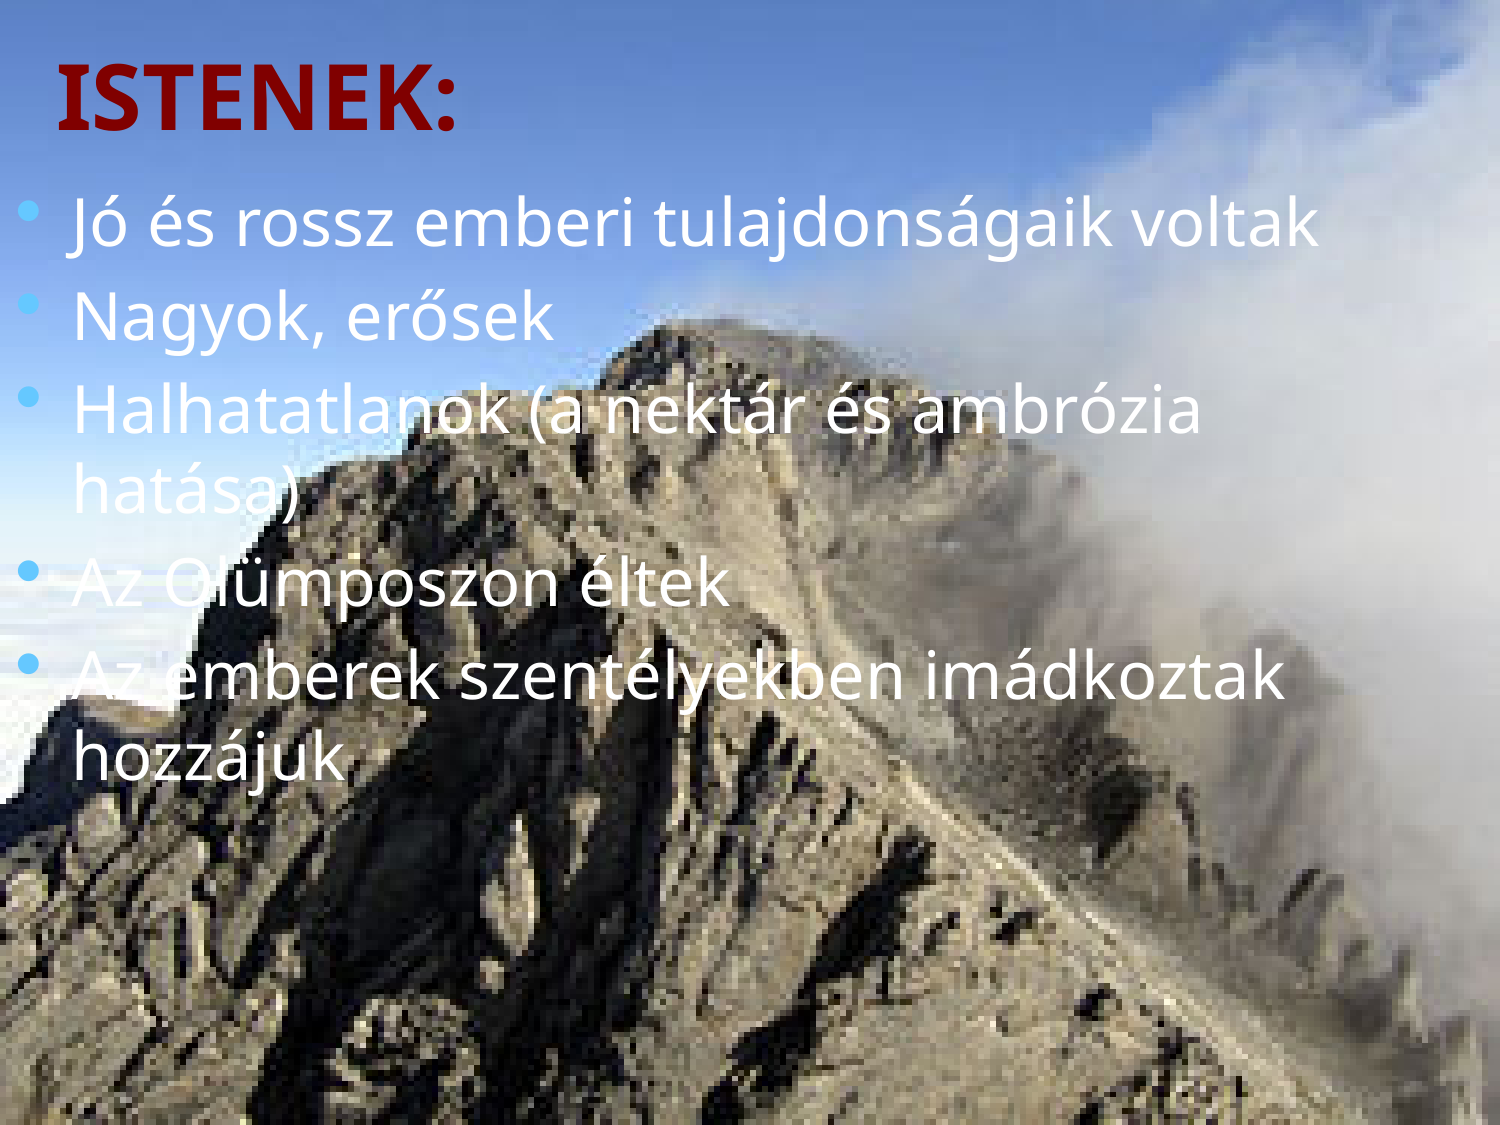

# ISTENEK:
Jó és rossz emberi tulajdonságaik voltak
Nagyok, erősek
Halhatatlanok (a nektár és ambrózia hatása)
Az Olümposzon éltek
Az emberek szentélyekben imádkoztak hozzájuk